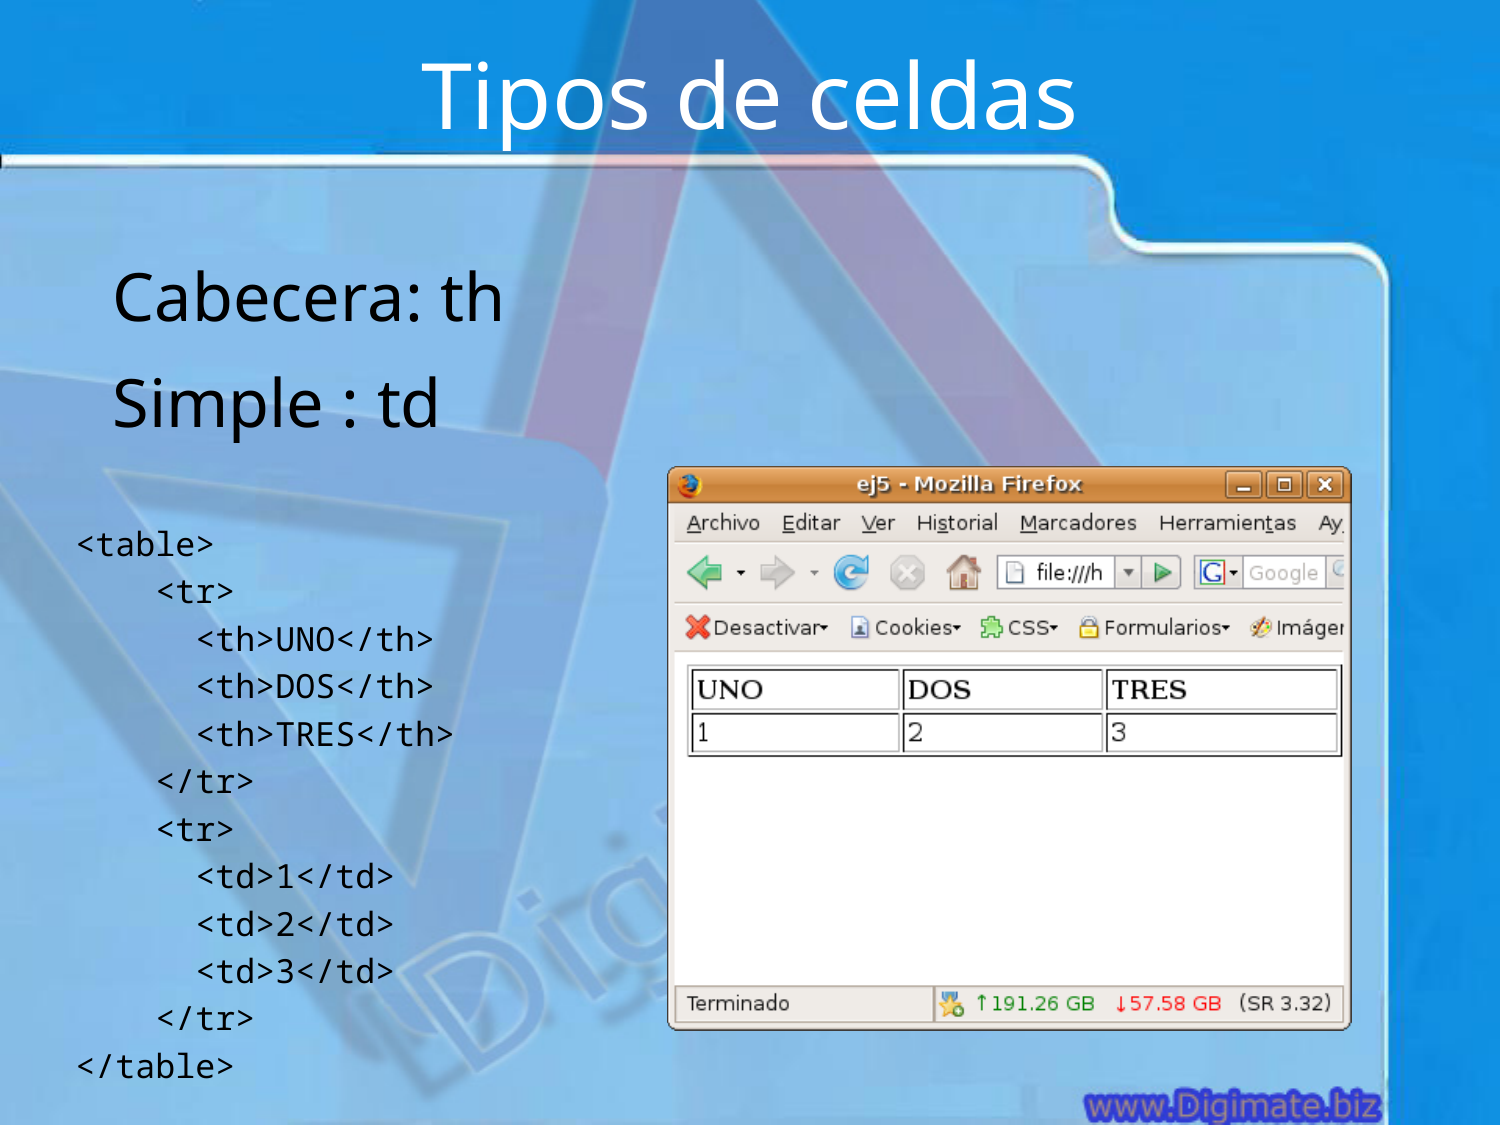

# Tipos de celdas
Cabecera: th
Simple : td
<table>
 <tr>
 <th>UNO</th>
 <th>DOS</th>
 <th>TRES</th>
 </tr>
 <tr>
 <td>1</td>
 <td>2</td>
 <td>3</td>
 </tr>
</table>